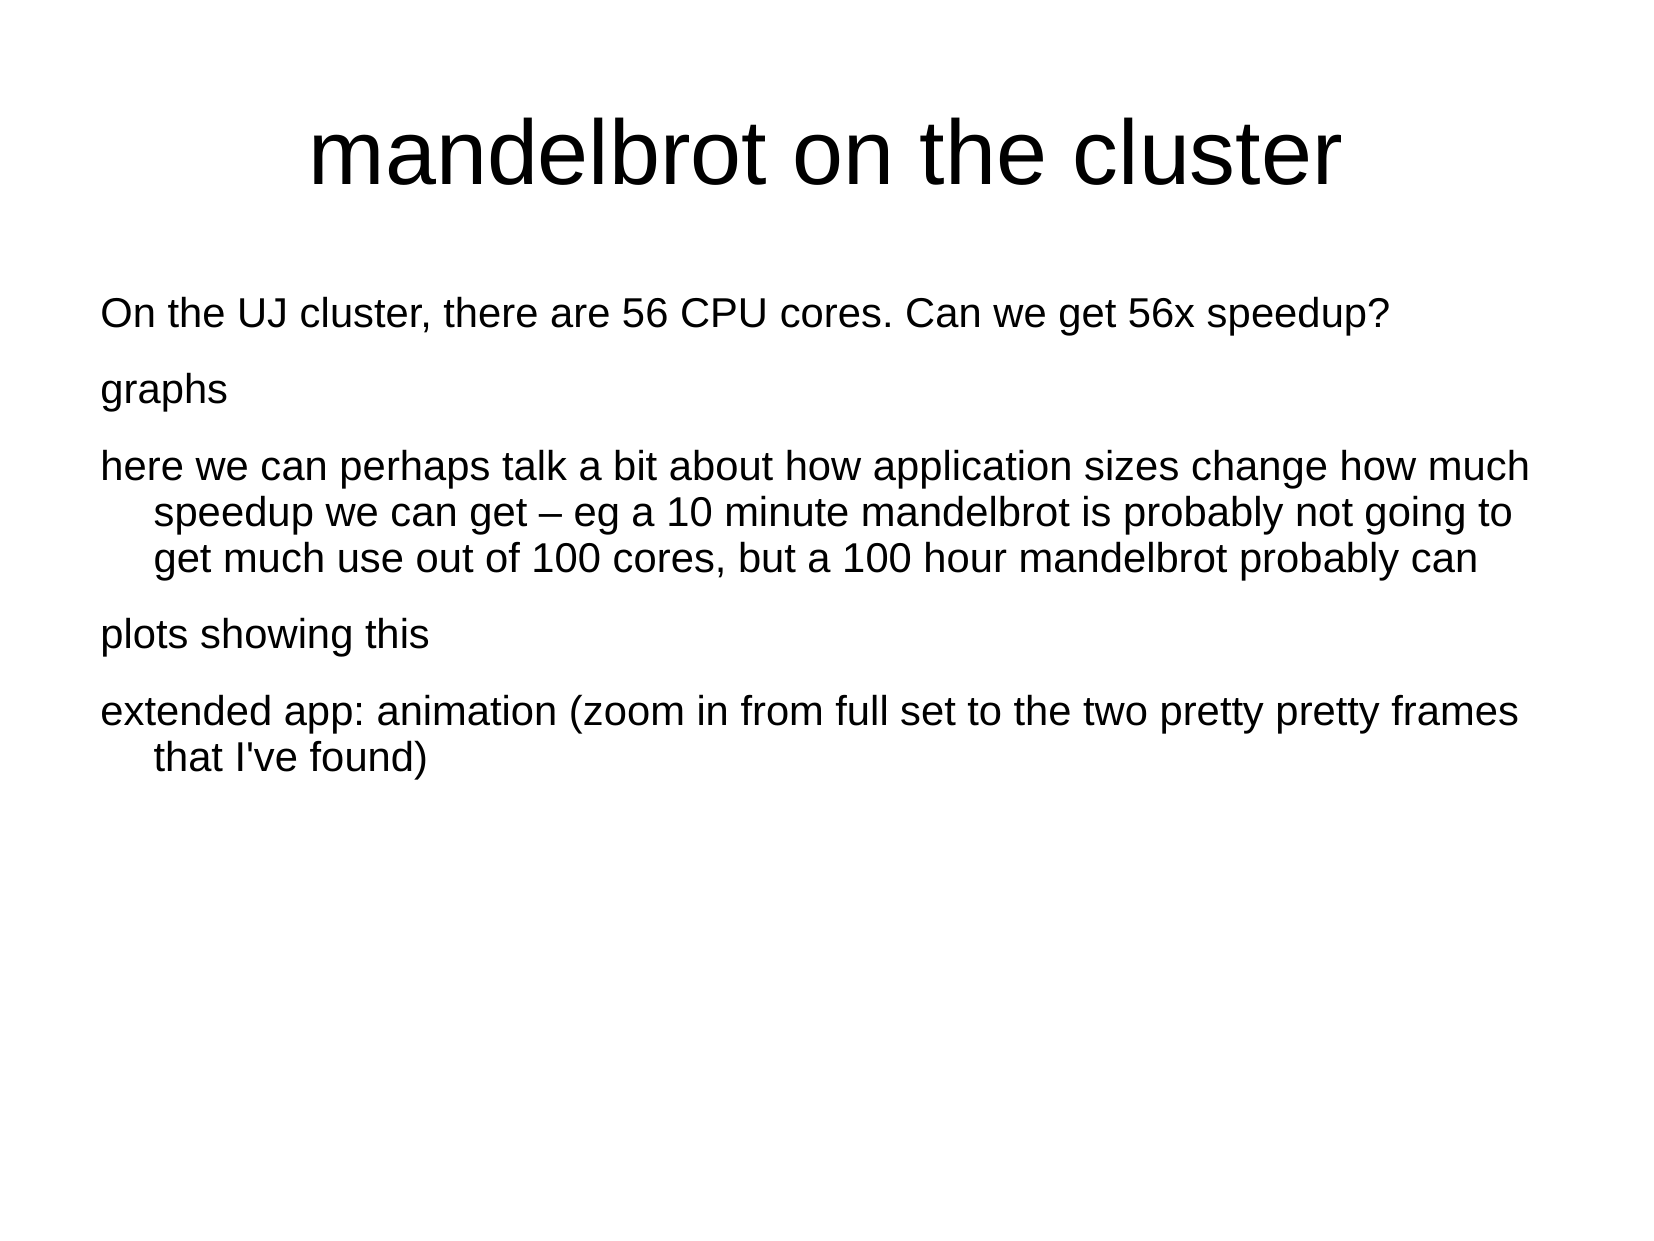

# mandelbrot on the cluster
On the UJ cluster, there are 56 CPU cores. Can we get 56x speedup?
graphs
here we can perhaps talk a bit about how application sizes change how much speedup we can get – eg a 10 minute mandelbrot is probably not going to get much use out of 100 cores, but a 100 hour mandelbrot probably can
plots showing this
extended app: animation (zoom in from full set to the two pretty pretty frames that I've found)